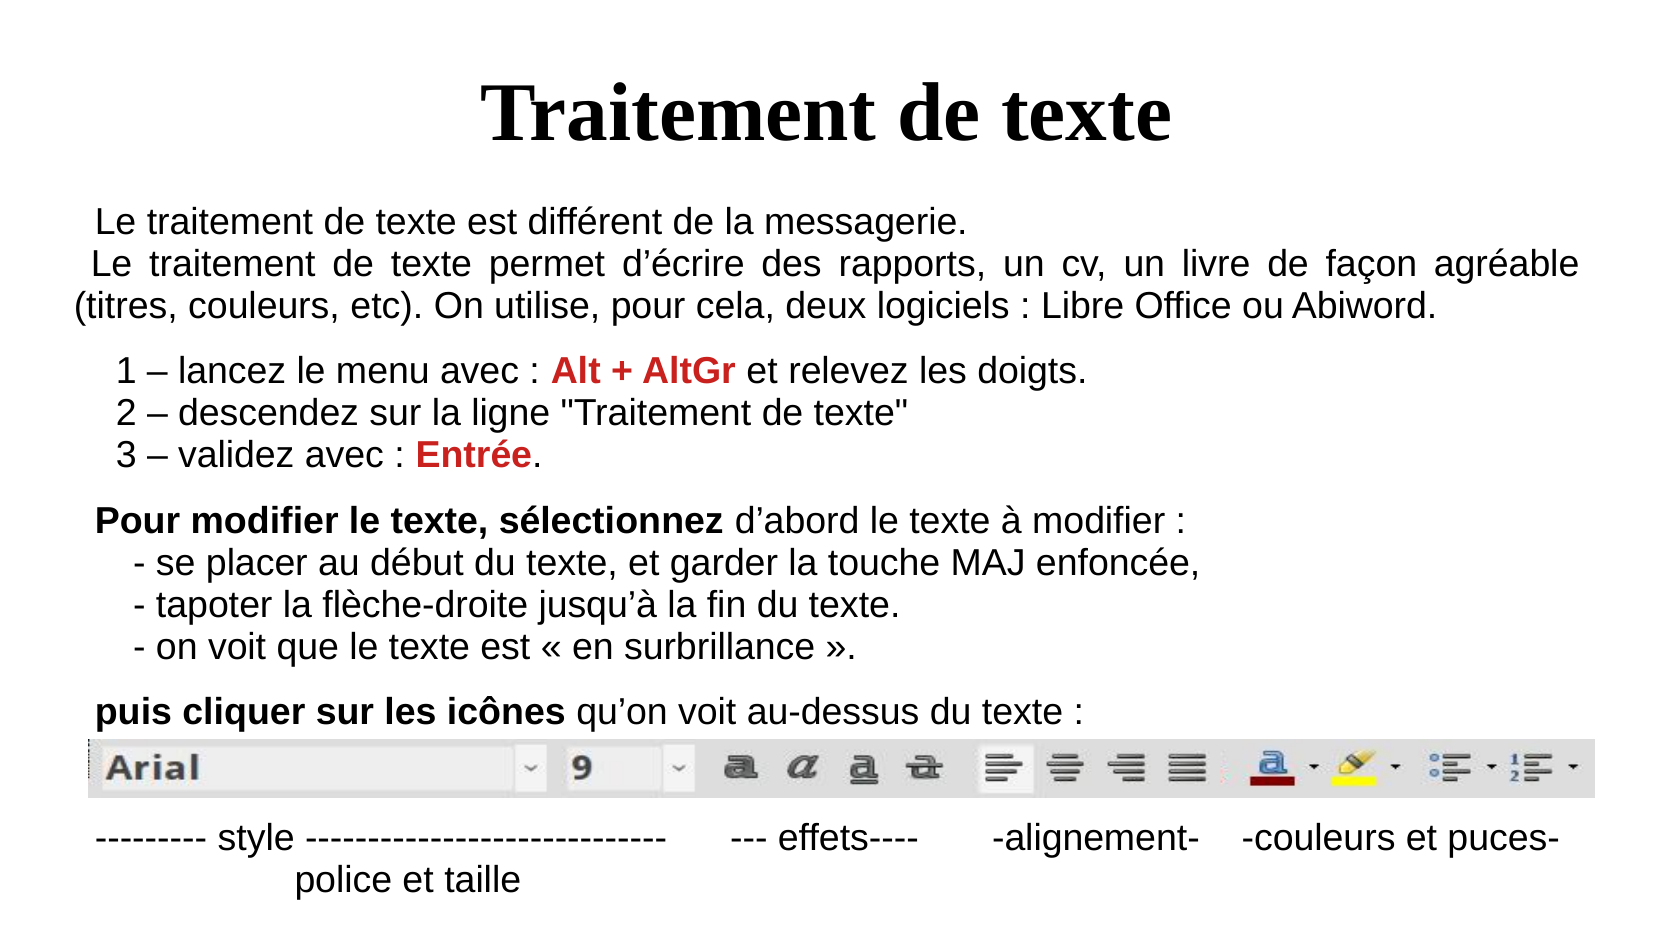

Traitement de texte
 Le traitement de texte est différent de la messagerie.
 Le traitement de texte permet d’écrire des rapports, un cv, un livre de façon agréable (titres, couleurs, etc). On utilise, pour cela, deux logiciels : Libre Office ou Abiword.
 1 – lancez le menu avec : Alt + AltGr et relevez les doigts.
 2 – descendez sur la ligne "Traitement de texte"
 3 – validez avec : Entrée.
 Pour modifier le texte, sélectionnez d’abord le texte à modifier :
	- se placer au début du texte, et garder la touche MAJ enfoncée,
	- tapoter la flèche-droite jusqu’à la fin du texte.
	- on voit que le texte est « en surbrillance ».
 puis cliquer sur les icônes qu’on voit au-dessus du texte :
 --------- style ----------------------------- --- effets---- -alignement- -couleurs et puces-
	 police et taille